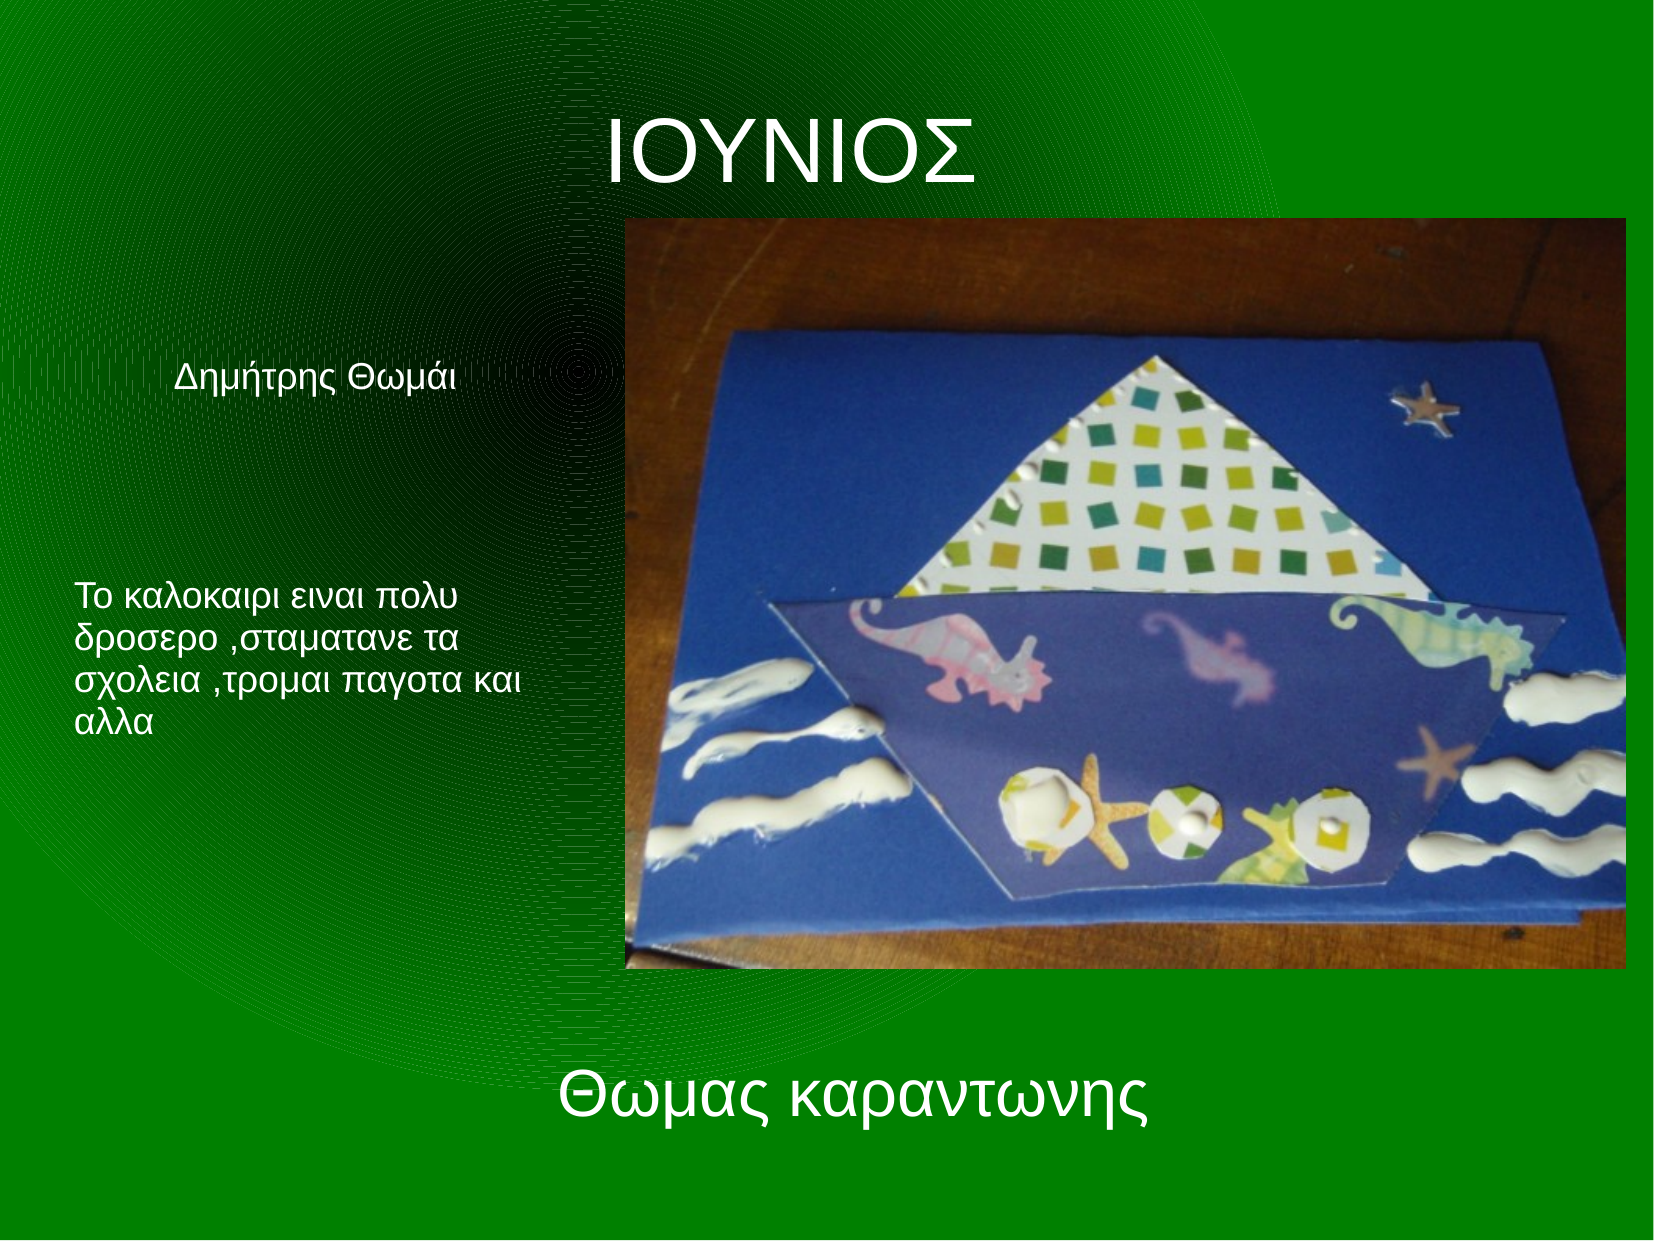

# ΙΟΥΝΙΟΣ
Δημήτρης Θωμάι
Το καλοκαιρι ειναι πολυ δροσερο ,σταματανε τα σχολεια ,τρομαι παγοτα και αλλα
Θωμας καραντωνης